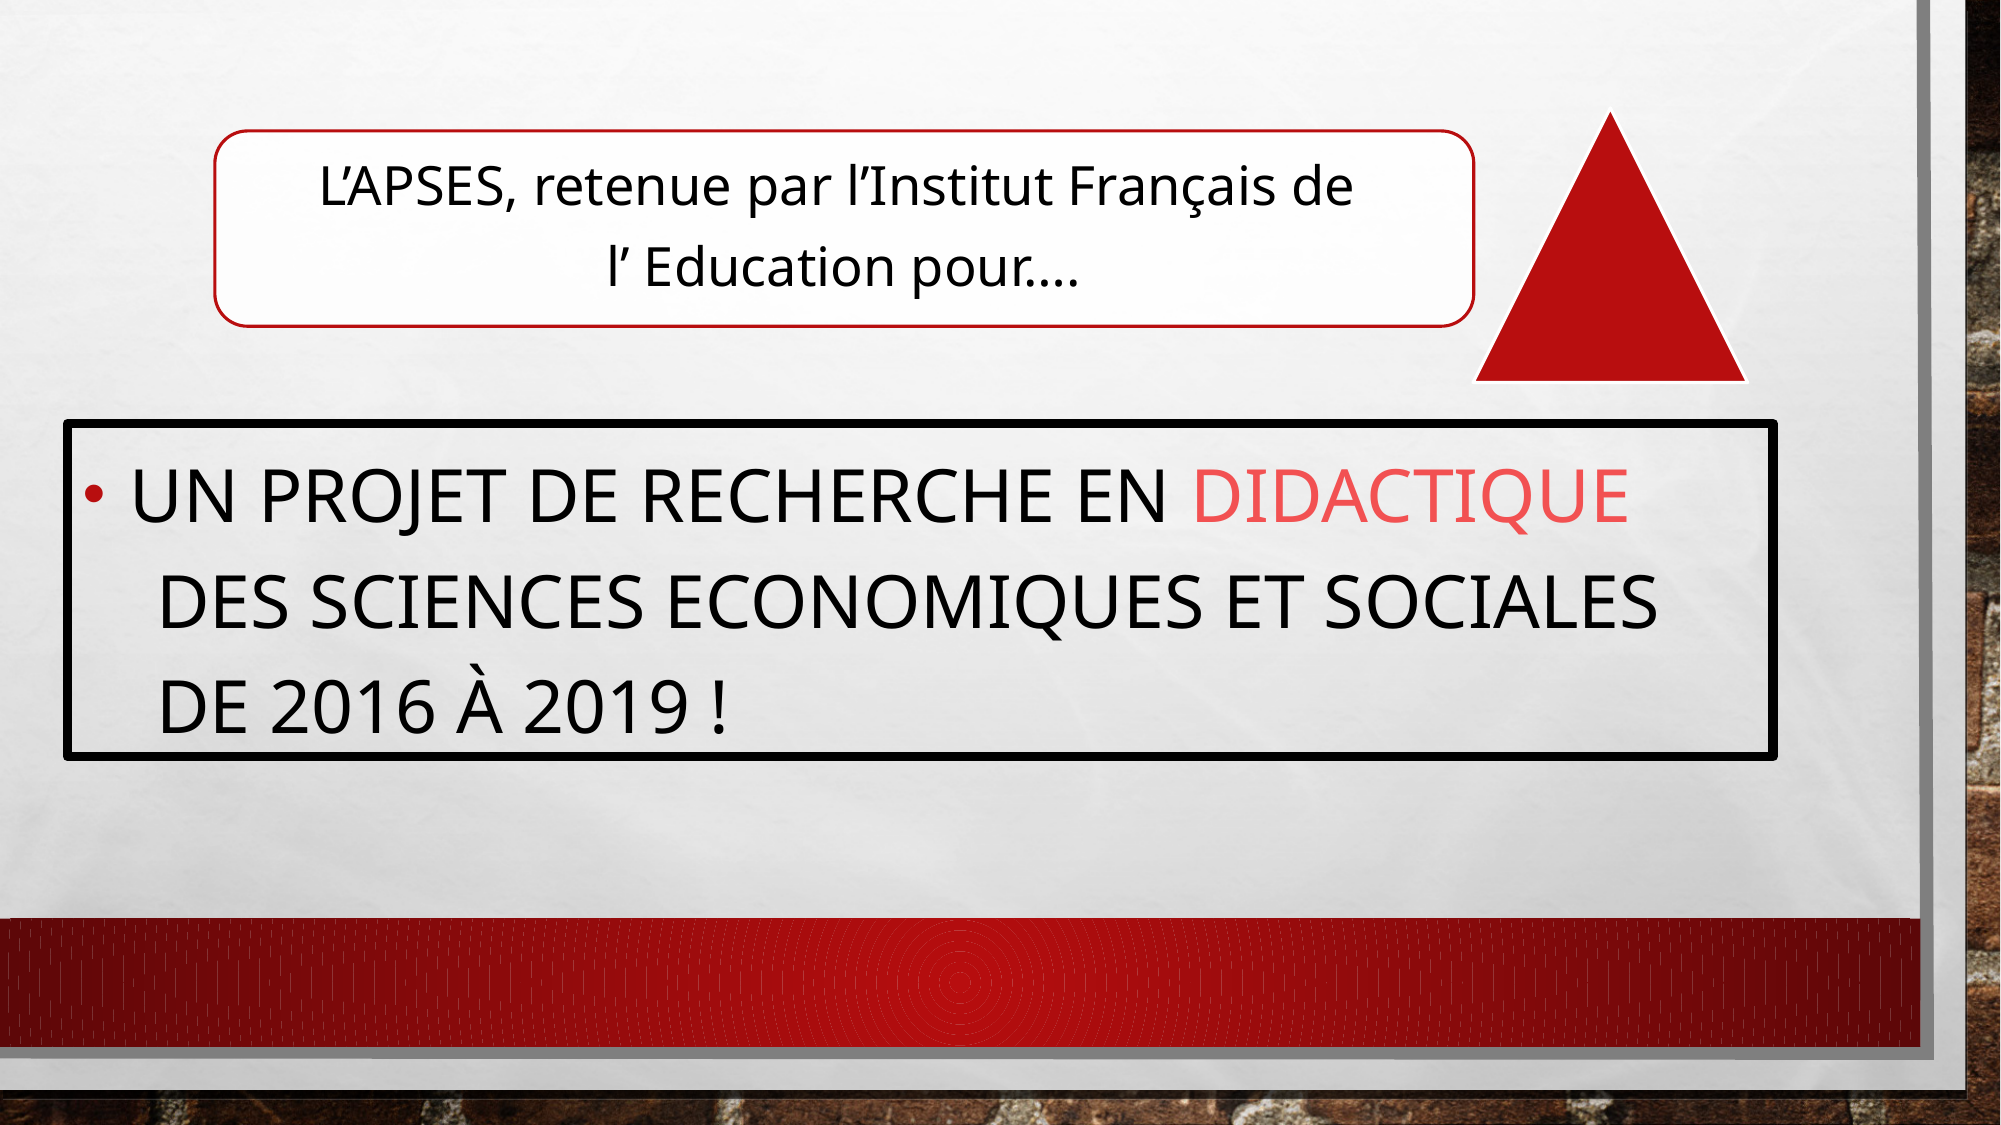

L’APSES, retenue par l’Institut Français de
l’ Education pour….
# Un projet de recherche en didactique des SCIENCES ECONOMIQUES ET SOCIALES DE 2016 à 2019 !